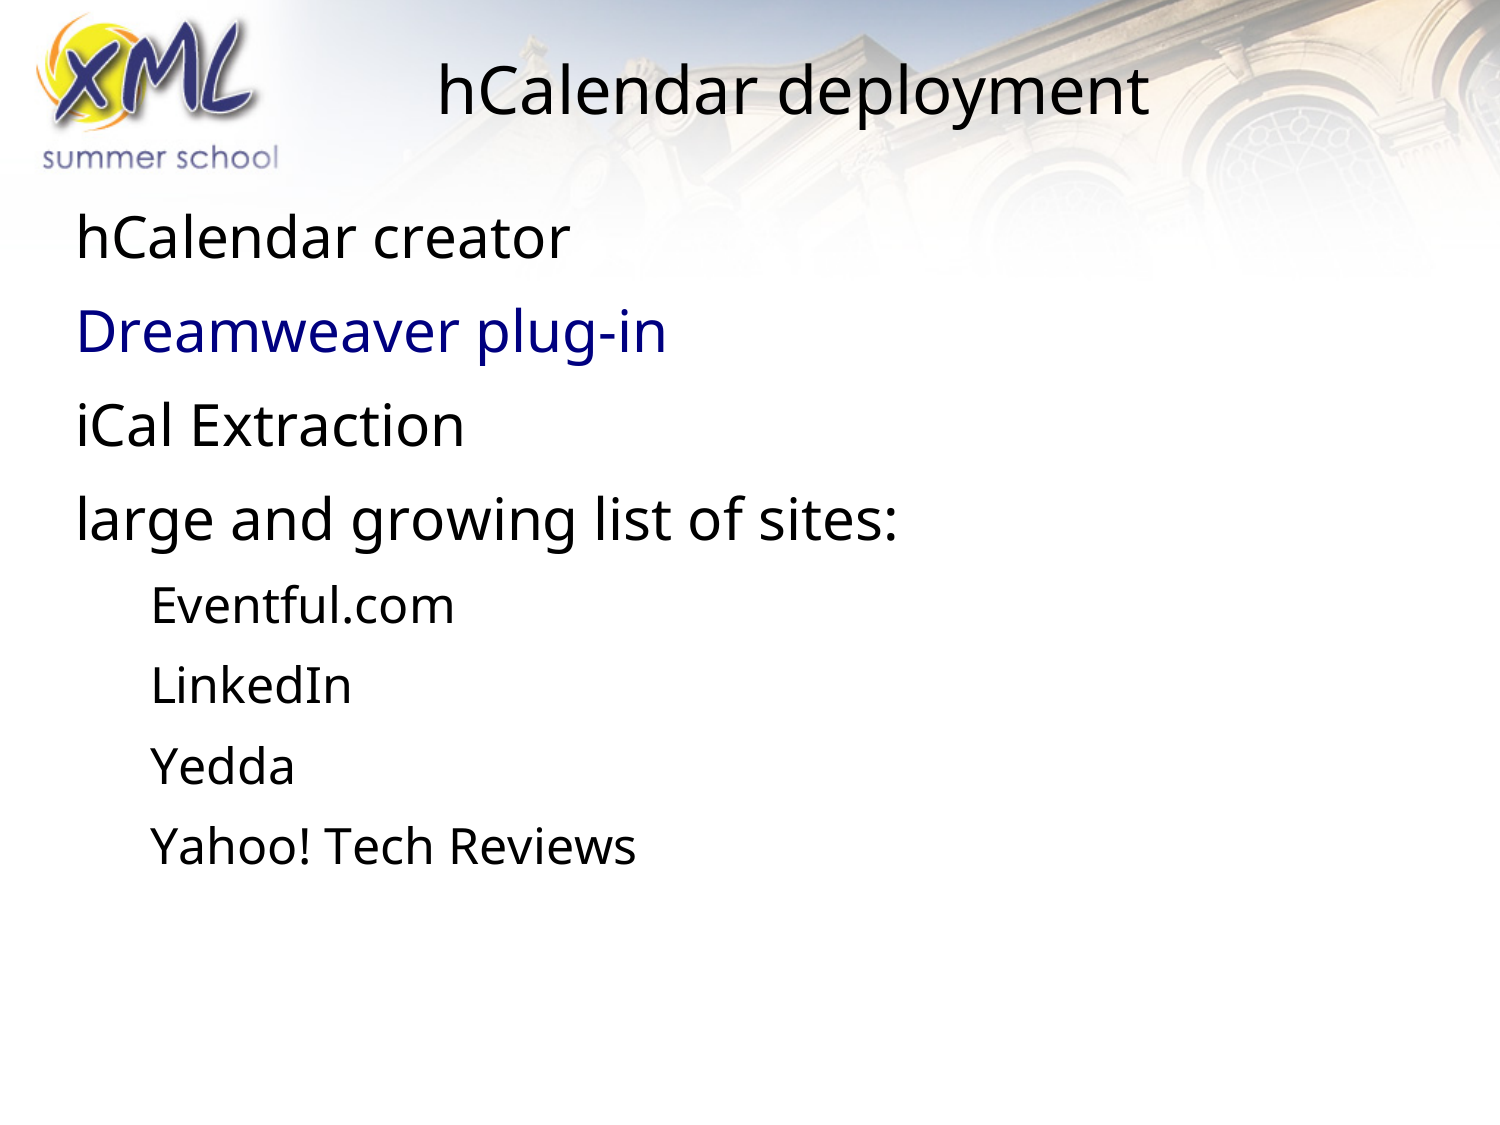

# hCalendar deployment
hCalendar creator
Dreamweaver plug-in
iCal Extraction
large and growing list of sites:
Eventful.com
LinkedIn
Yedda
Yahoo! Tech Reviews